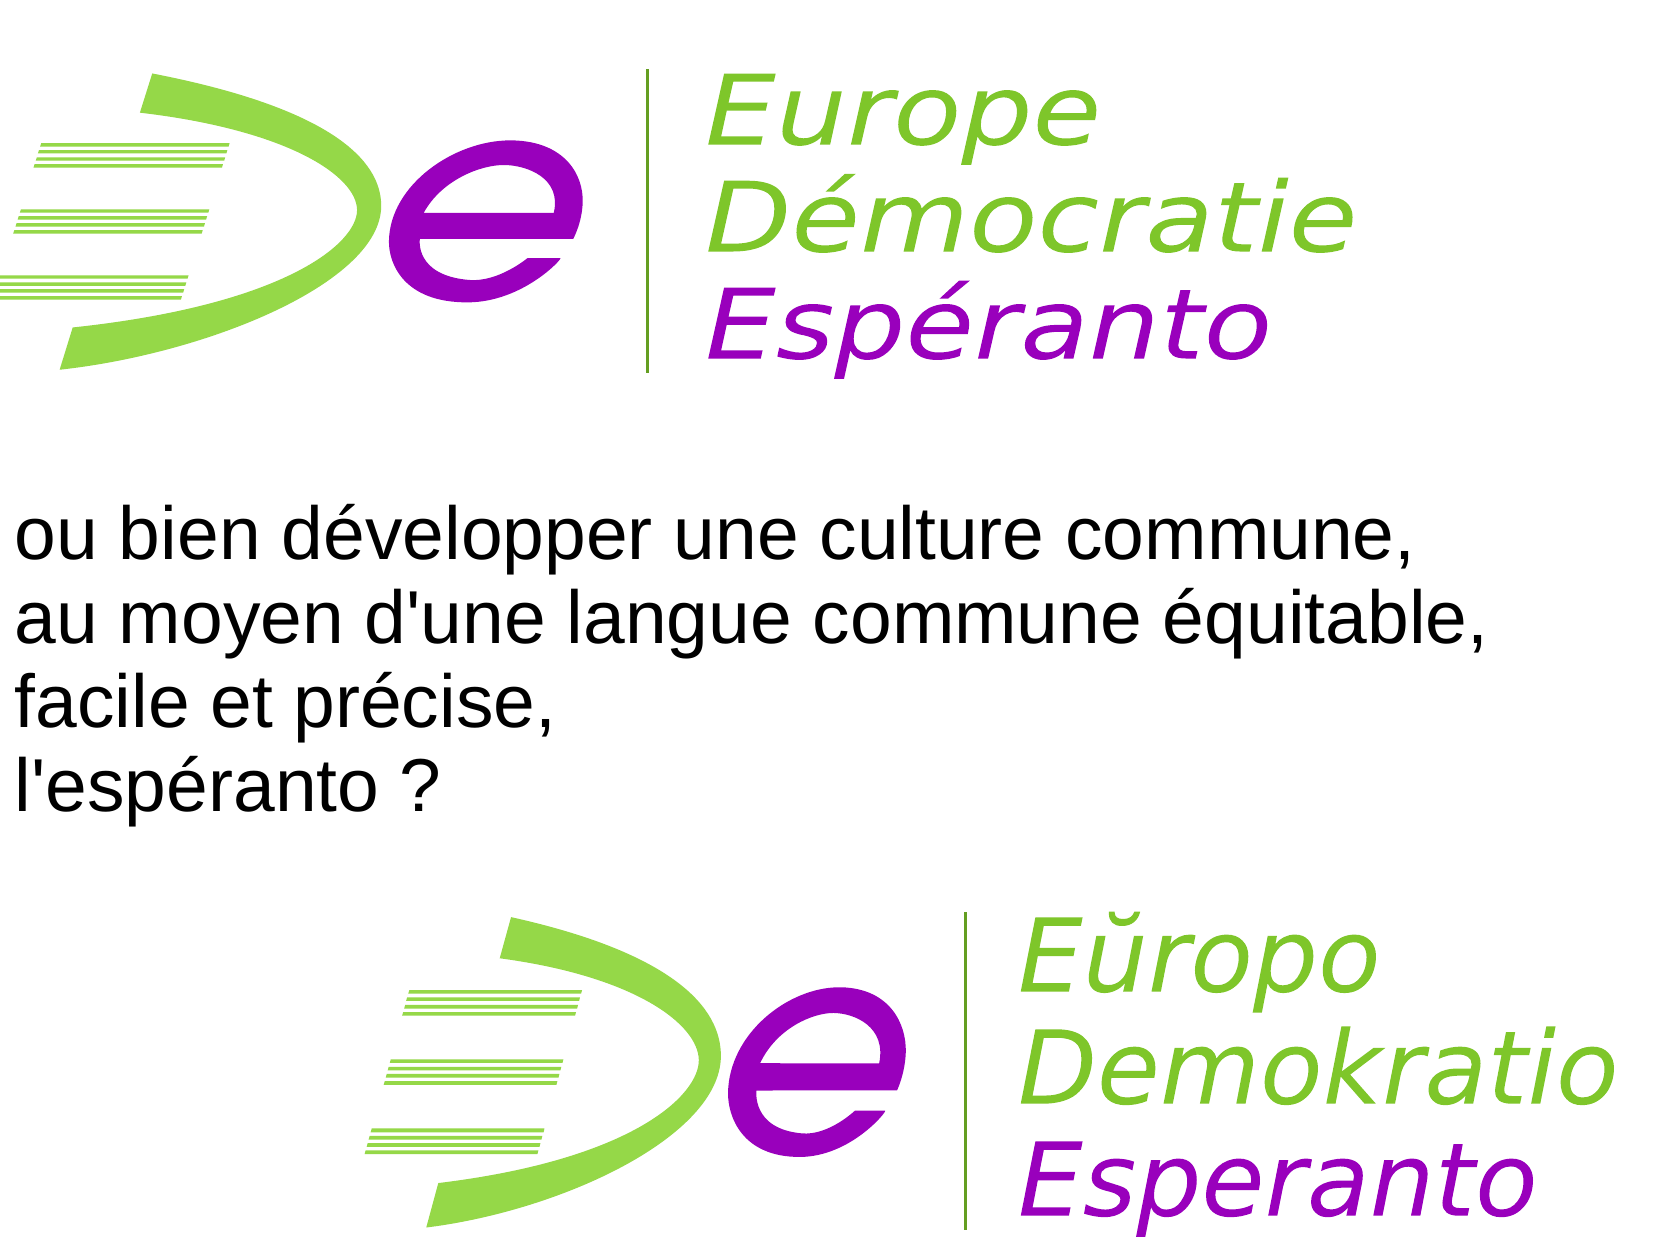

ou bien développer une culture commune,
au moyen d'une langue commune équitable,
facile et précise,
l'espéranto ?